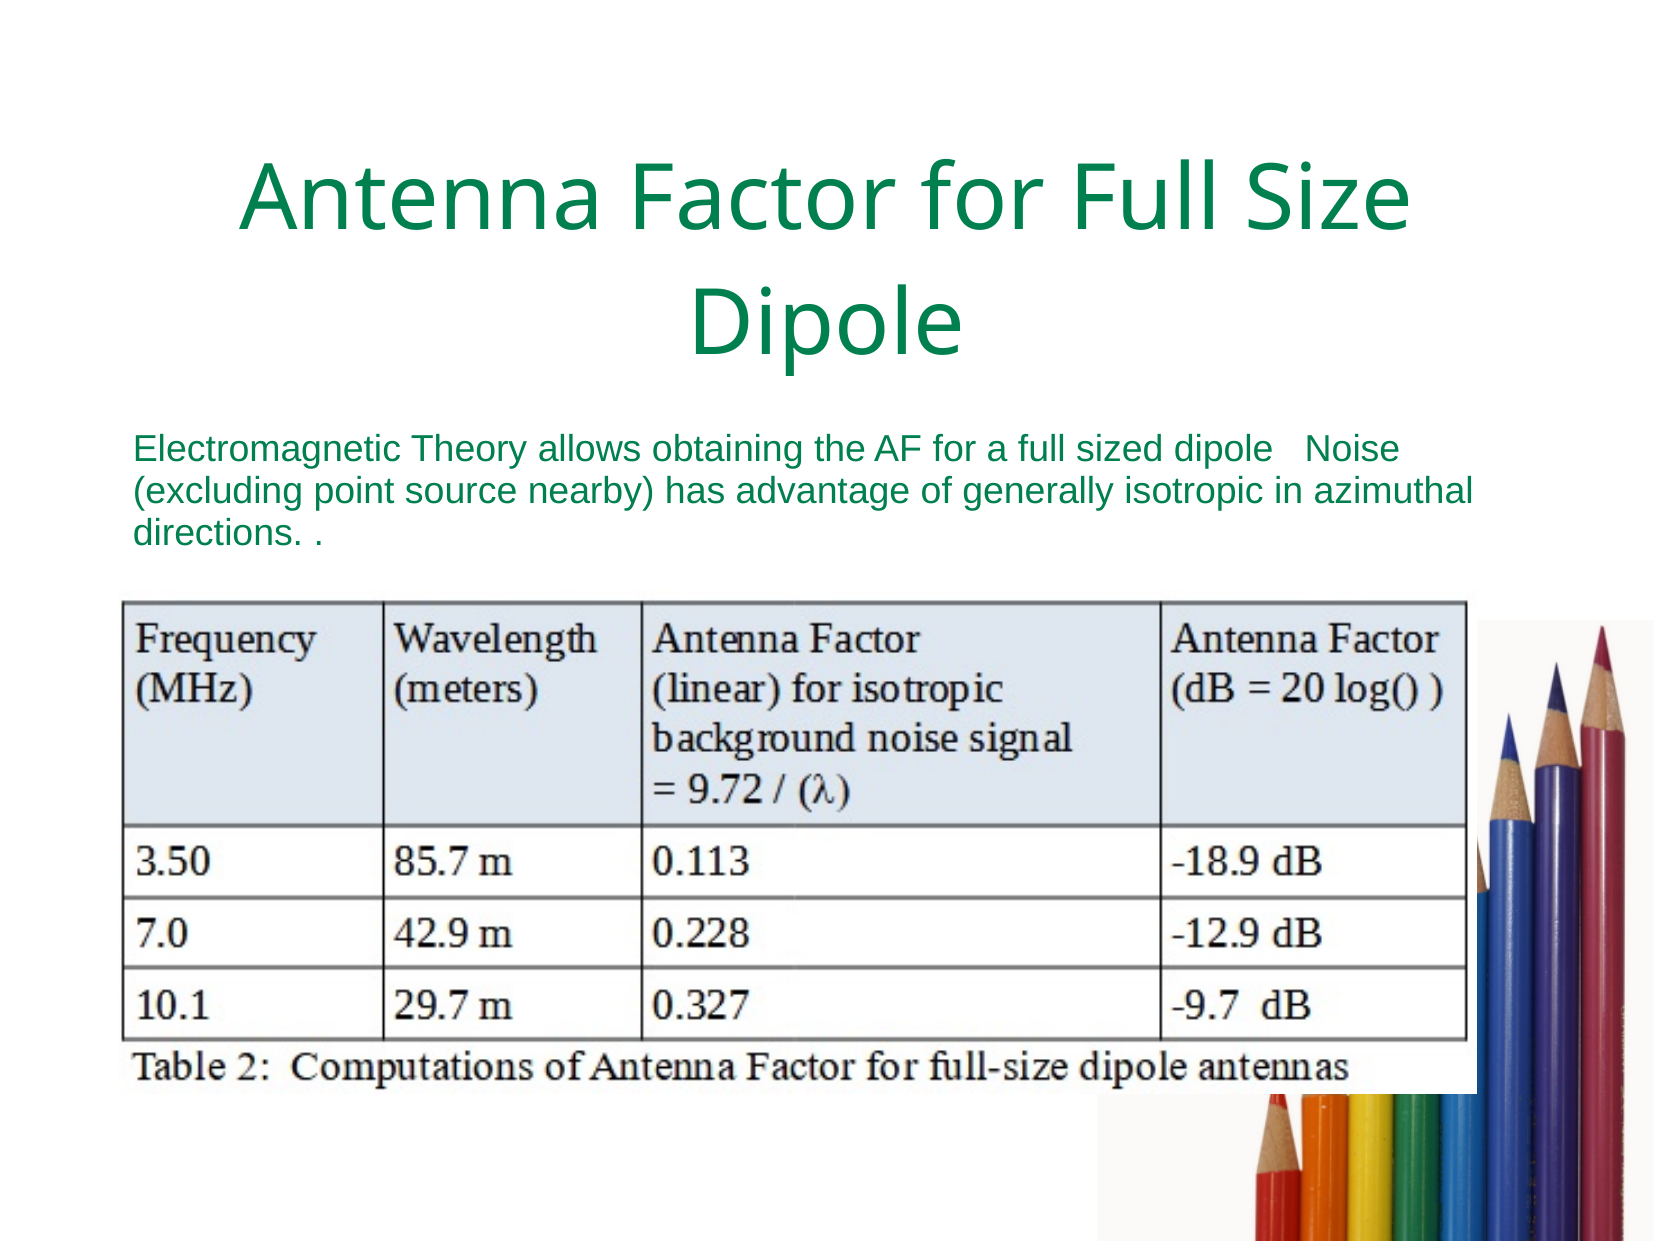

# Antenna Factor for Full Size Dipole
Electromagnetic Theory allows obtaining the AF for a full sized dipole Noise (excluding point source nearby) has advantage of generally isotropic in azimuthal directions. .